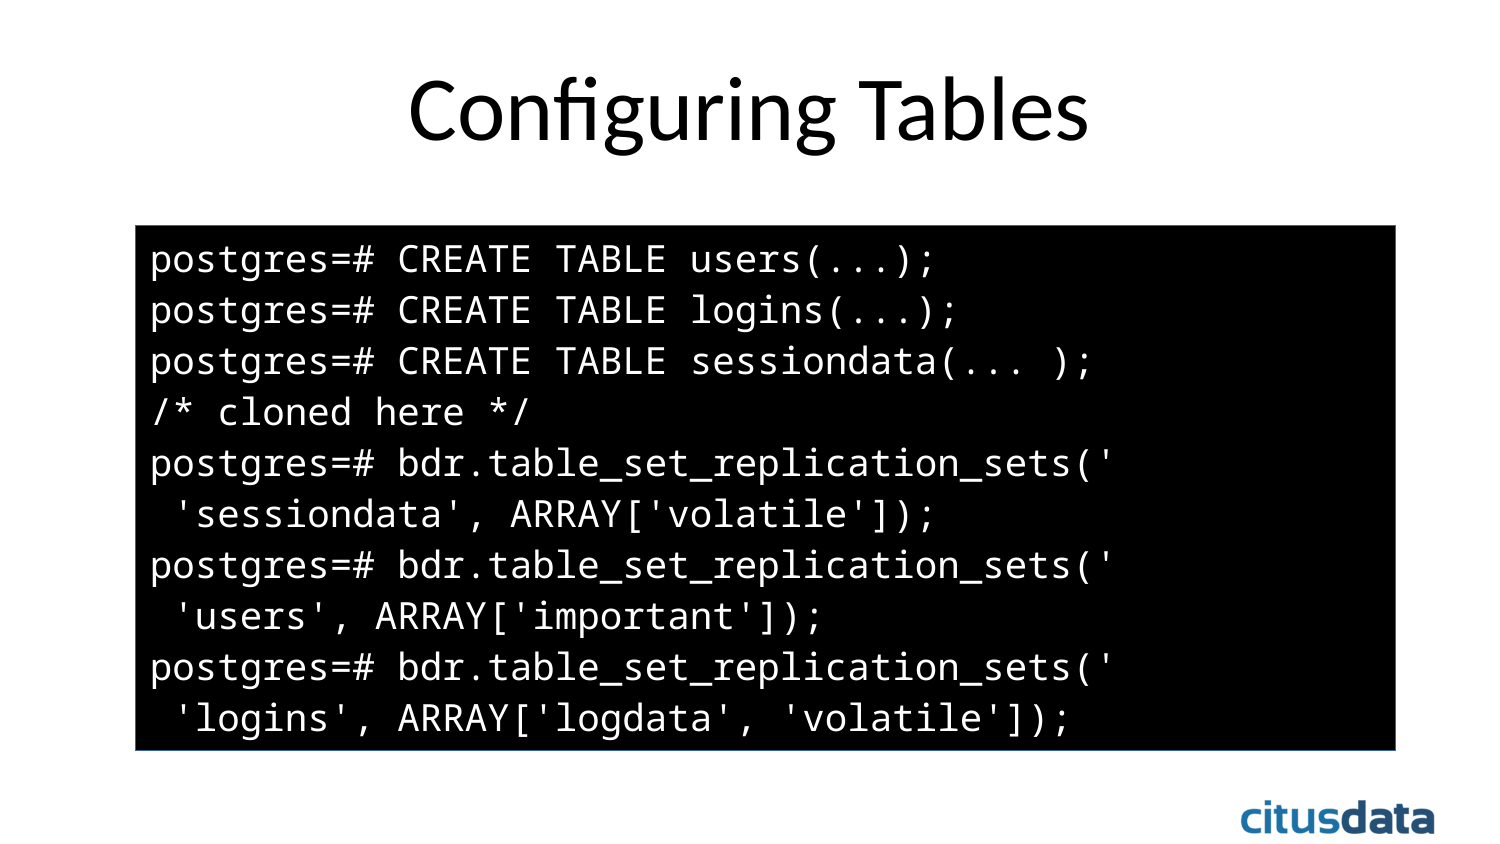

# Configuring Tables
postgres=# CREATE TABLE users(...);
postgres=# CREATE TABLE logins(...);
postgres=# CREATE TABLE sessiondata(... );
/* cloned here */
postgres=# bdr.table_set_replication_sets('
 'sessiondata', ARRAY['volatile']);
postgres=# bdr.table_set_replication_sets('
 'users', ARRAY['important']);
postgres=# bdr.table_set_replication_sets('
 'logins', ARRAY['logdata', 'volatile']);